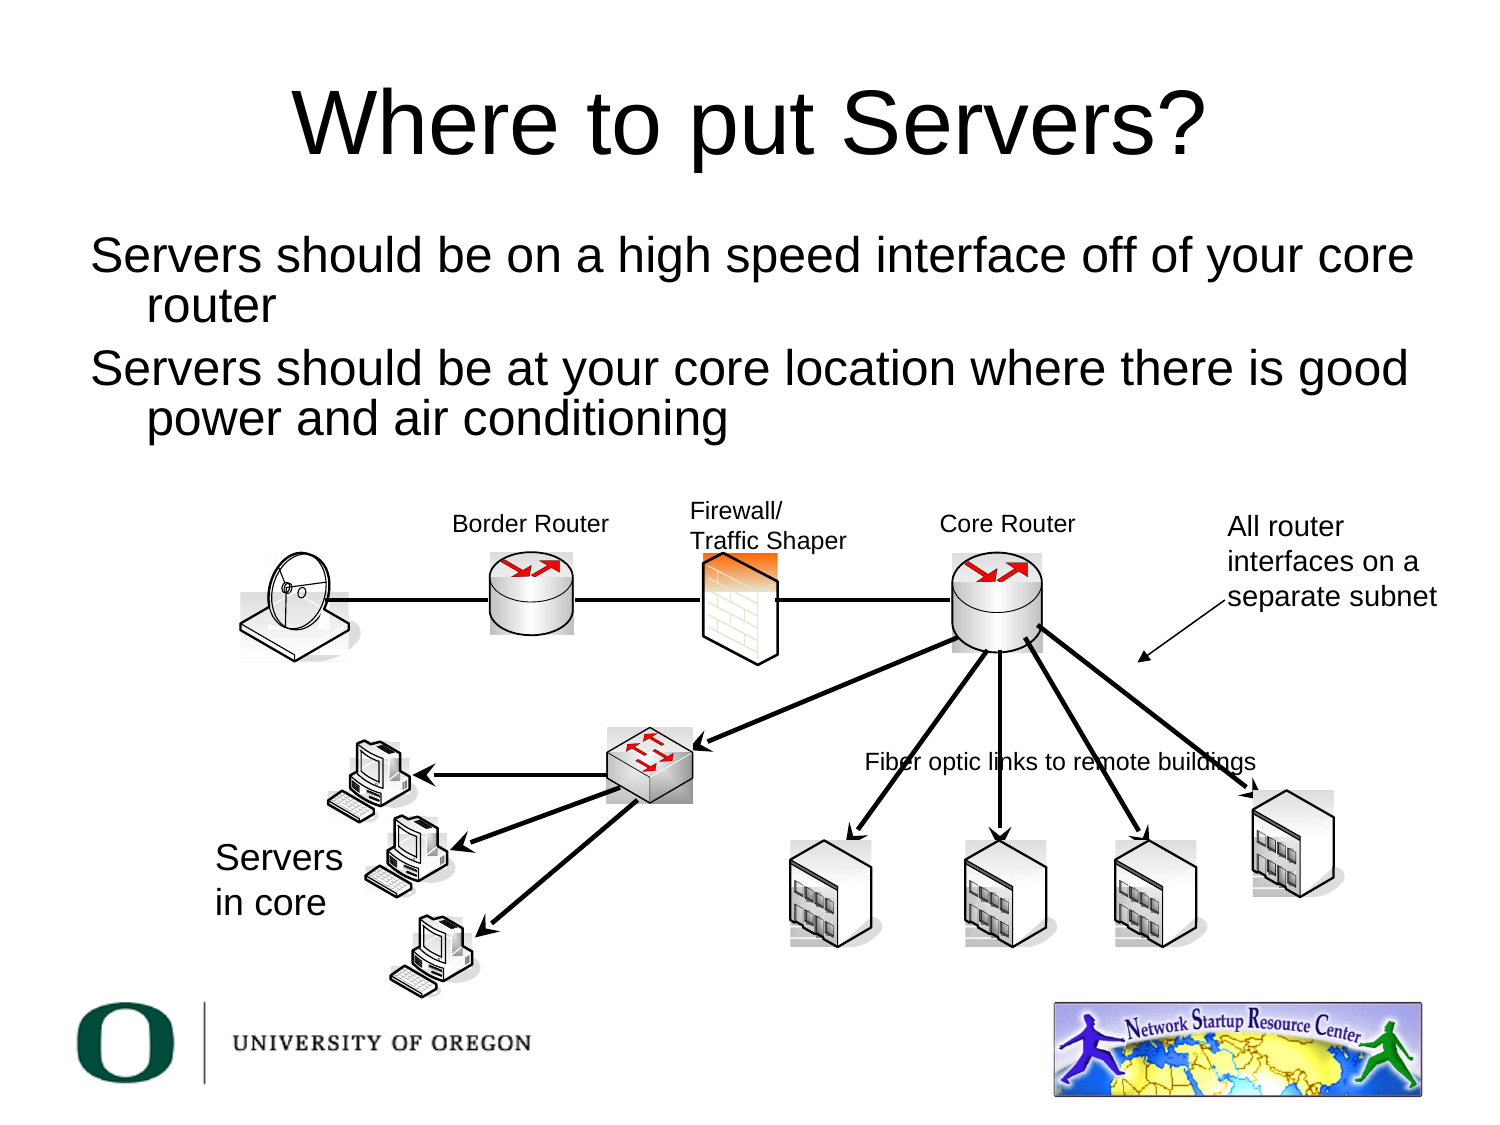

# Where to put Servers?
Servers should be on a high speed interface off of your core router
Servers should be at your core location where there is good power and air conditioning
Firewall/ Traffic Shaper
Border Router
Core Router
All router interfaces on a separate subnet
Fiber optic links to remote buildings
Servers
in core